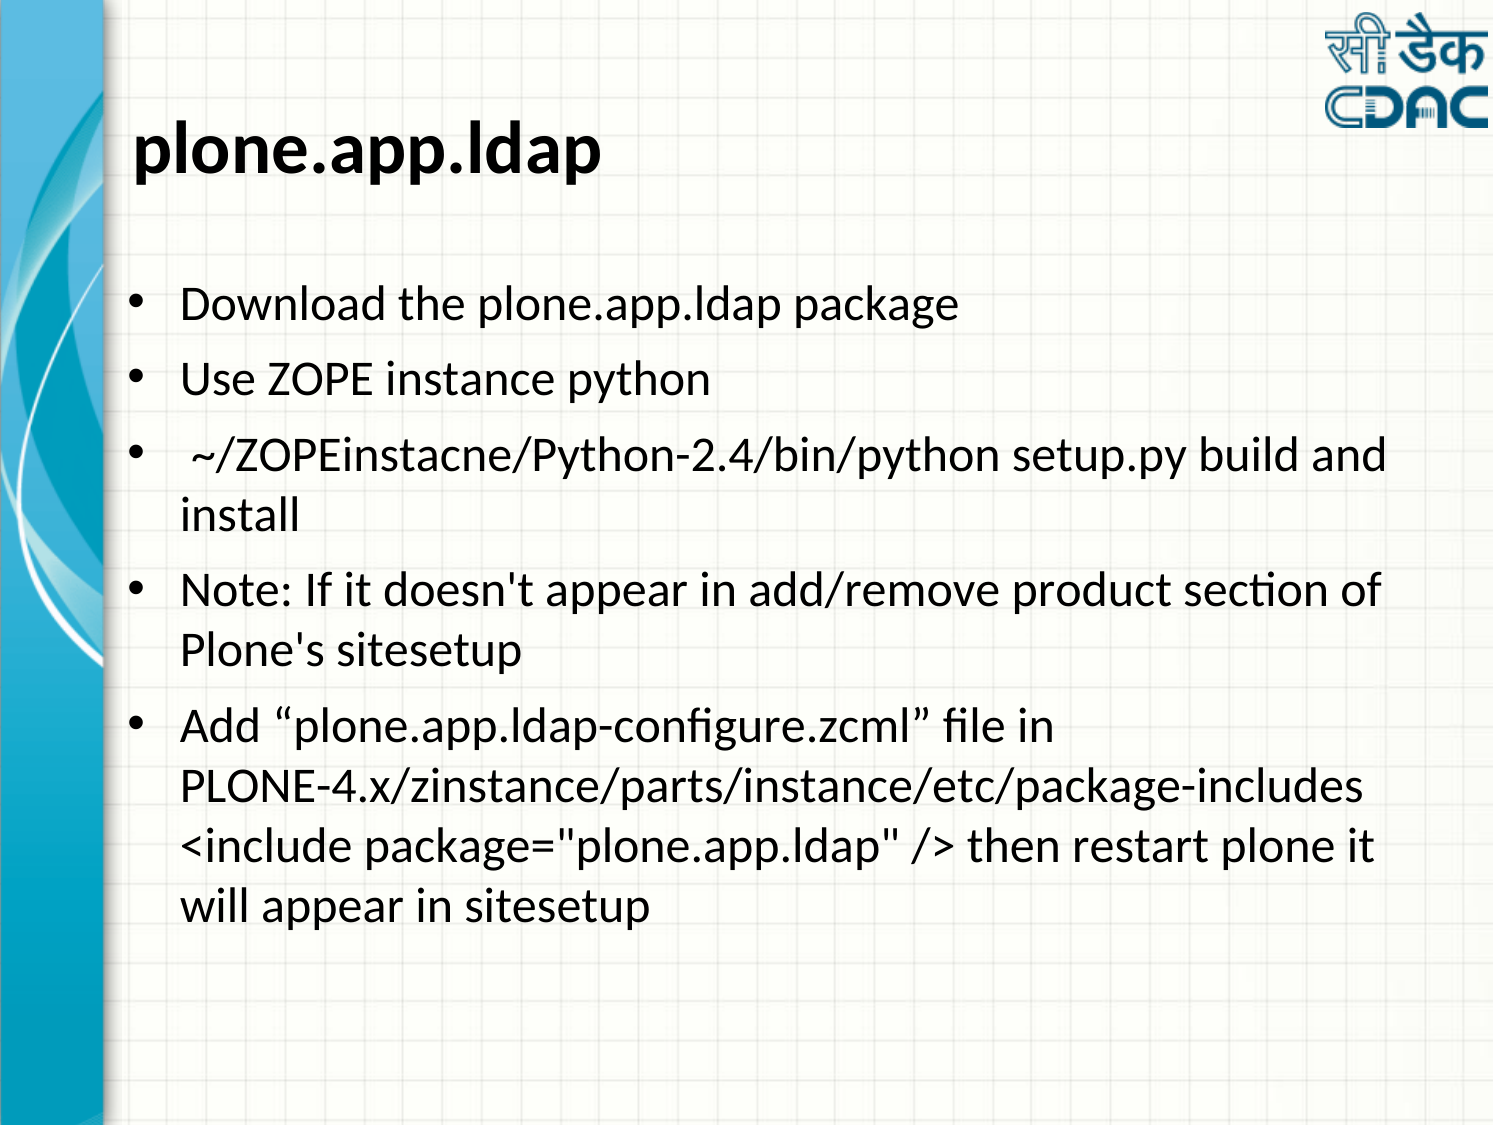

plone.app.ldap
Download the plone.app.ldap package
Use ZOPE instance python
 ~/ZOPEinstacne/Python-2.4/bin/python setup.py build and install
Note: If it doesn't appear in add/remove product section of Plone's sitesetup
Add “plone.app.ldap-configure.zcml” file in PLONE-4.x/zinstance/parts/instance/etc/package-includes
<include package="plone.app.ldap" /> then restart plone it will appear in sitesetup